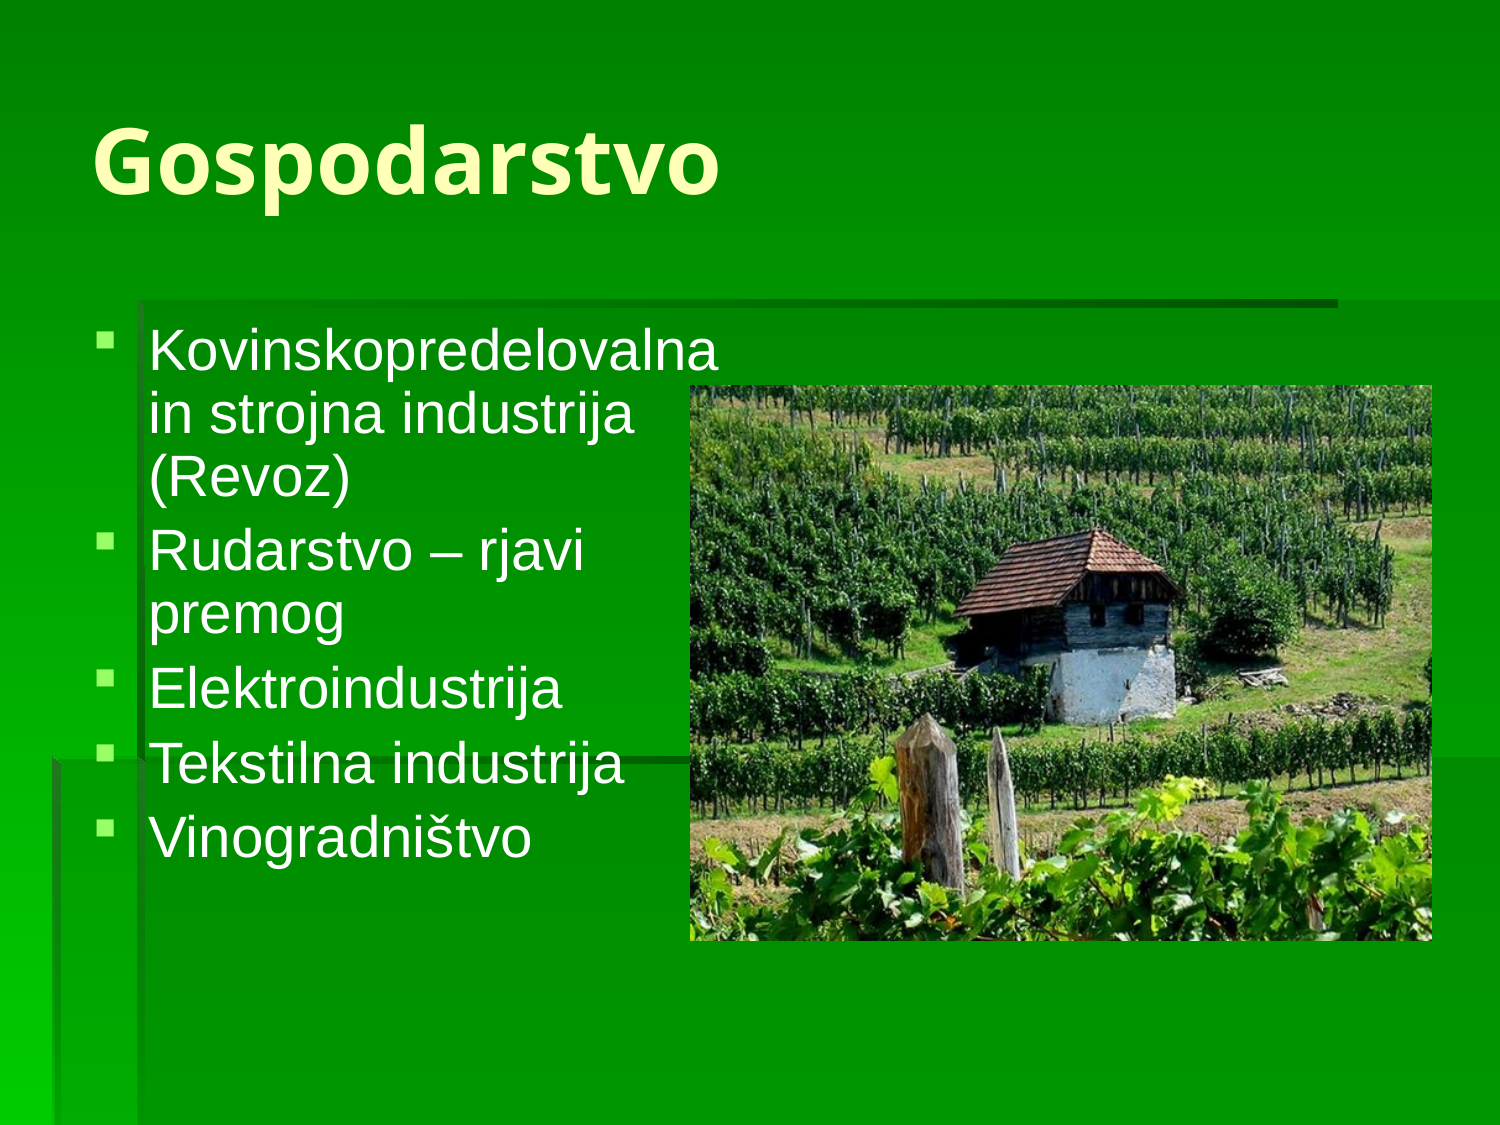

# Gospodarstvo
Kovinskopredelovalna in strojna industrija (Revoz)
Rudarstvo – rjavi premog
Elektroindustrija
Tekstilna industrija
Vinogradništvo